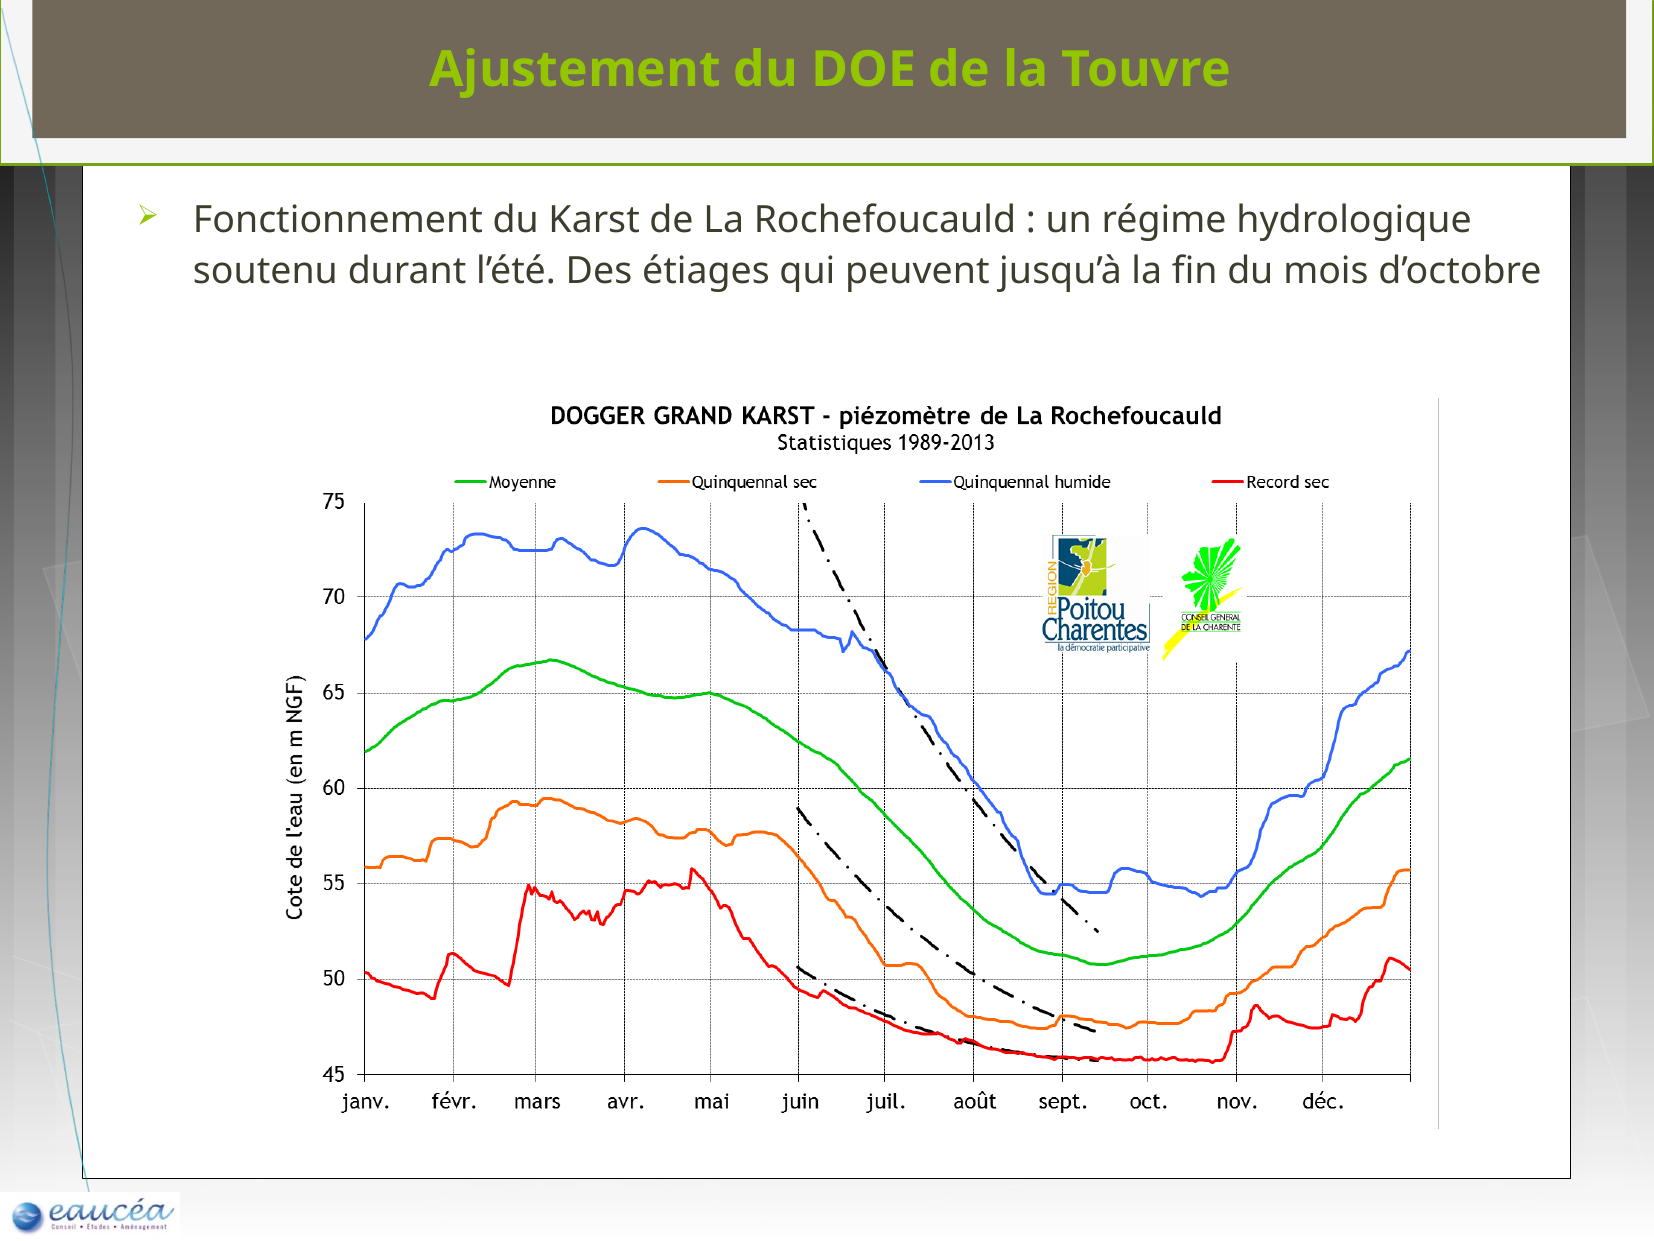

# Ajustement du DOE de la Touvre
Fonctionnement du Karst de La Rochefoucauld : un régime hydrologique soutenu durant l’été. Des étiages qui peuvent jusqu’à la fin du mois d’octobre